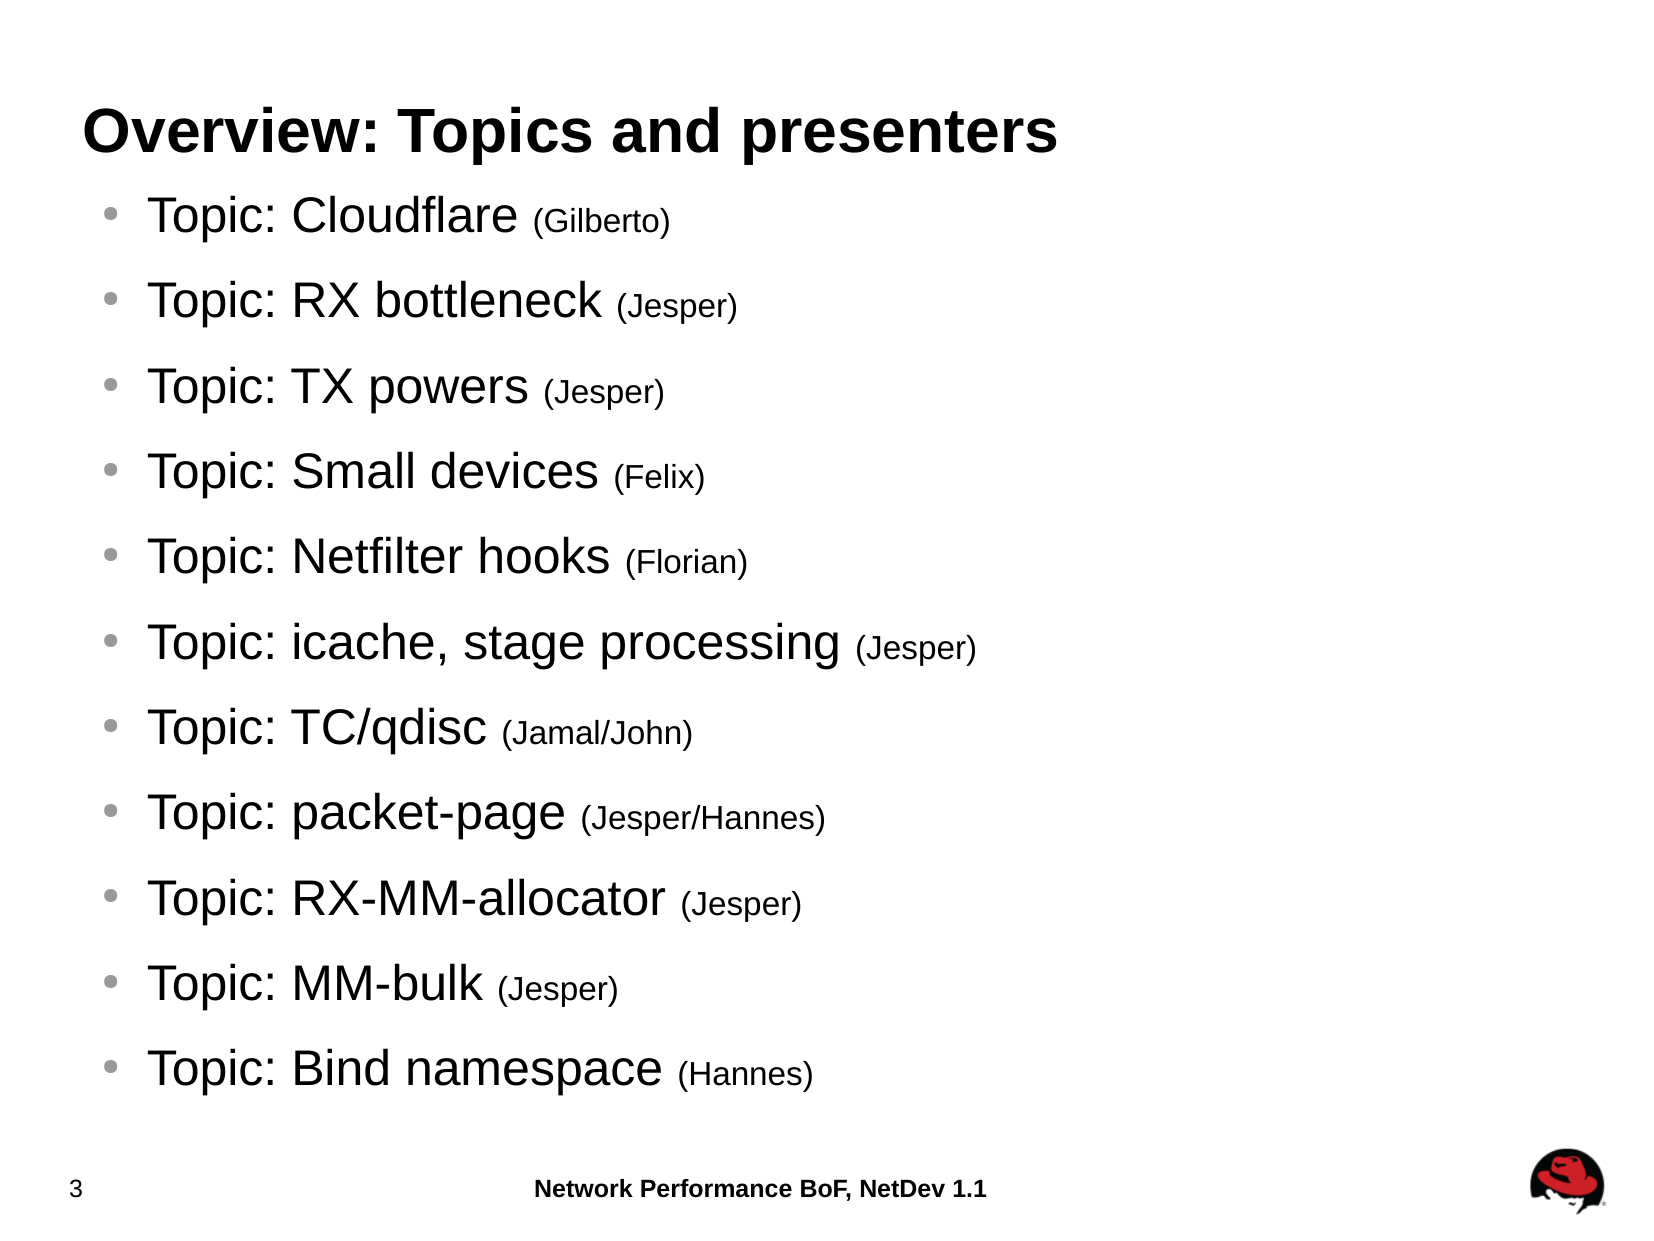

# Overview: Topics and presenters
Topic: Cloudflare (Gilberto)
Topic: RX bottleneck (Jesper)
Topic: TX powers (Jesper)
Topic: Small devices (Felix)
Topic: Netfilter hooks (Florian)
Topic: icache, stage processing (Jesper)
Topic: TC/qdisc (Jamal/John)
Topic: packet-page (Jesper/Hannes)
Topic: RX-MM-allocator (Jesper)
Topic: MM-bulk (Jesper)
Topic: Bind namespace (Hannes)